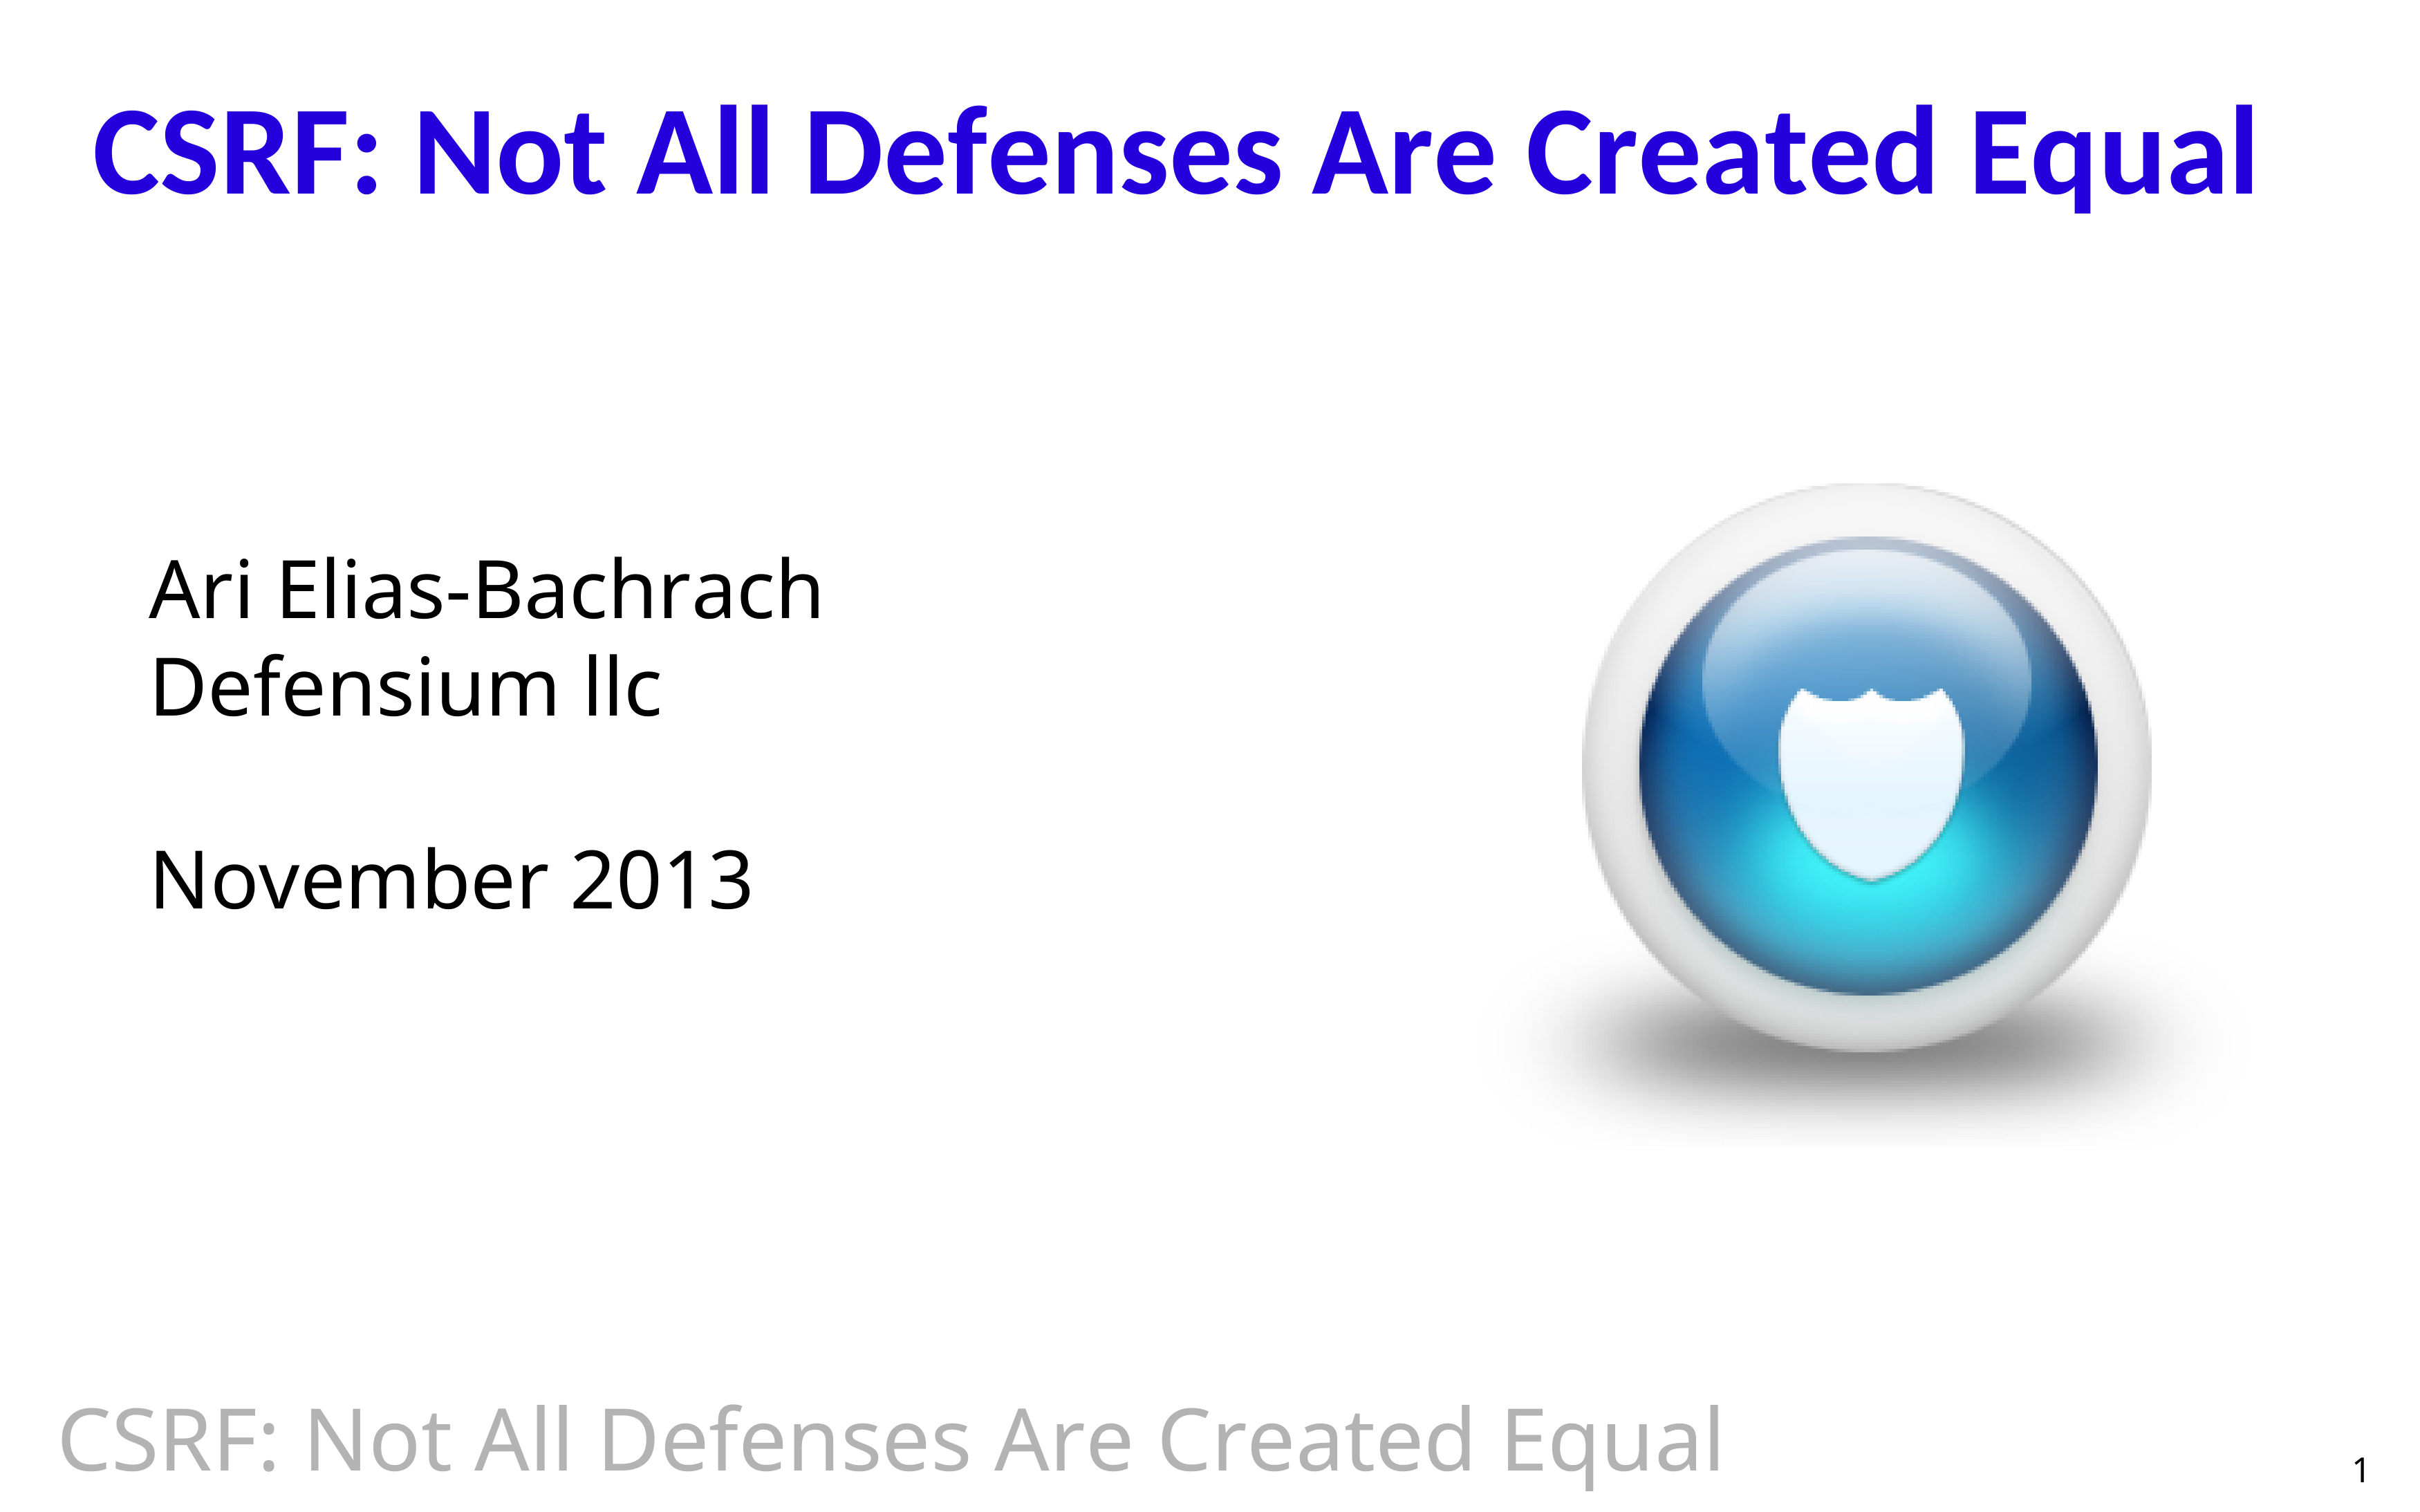

CSRF: Not All Defenses Are Created Equal
Ari Elias-Bachrach
Defensium llc
November 2013